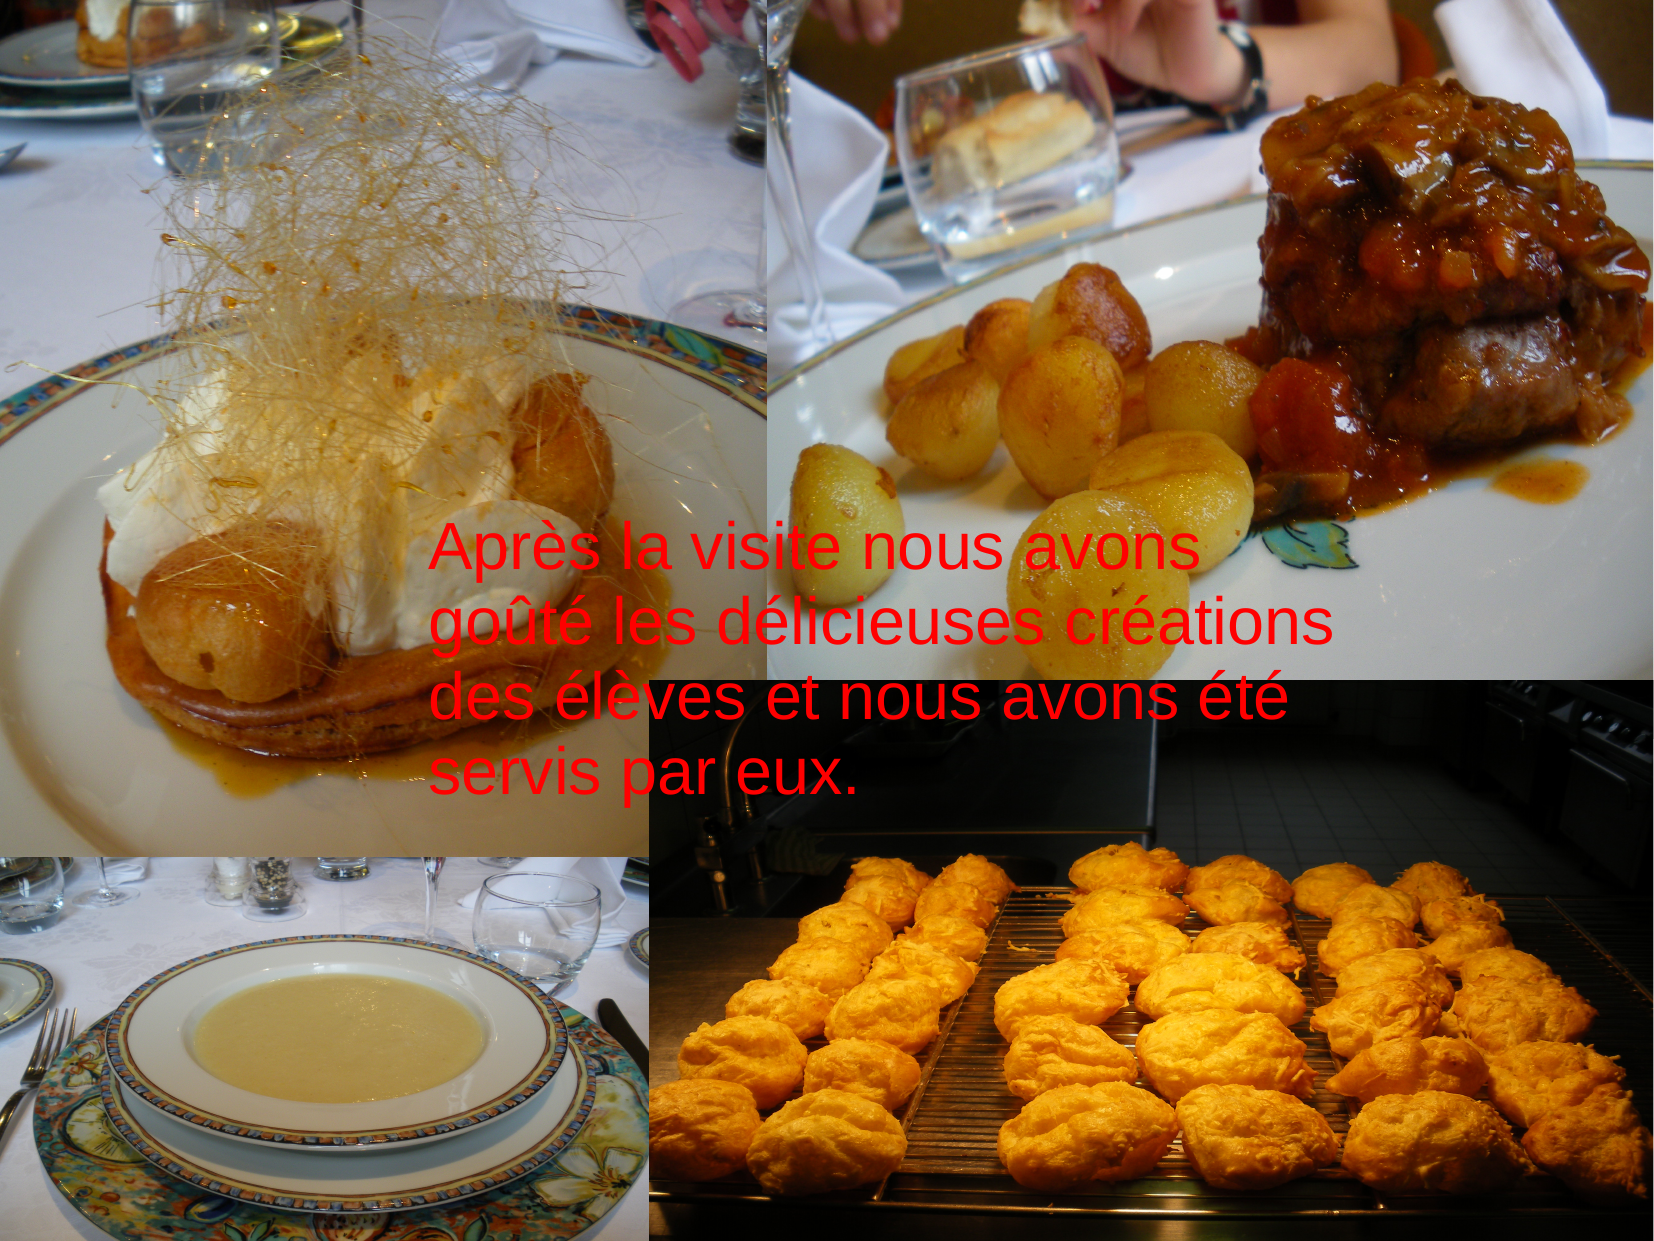

Après la visite nous avons goûté les délicieuses créations des élèves et nous avons été servis par eux.